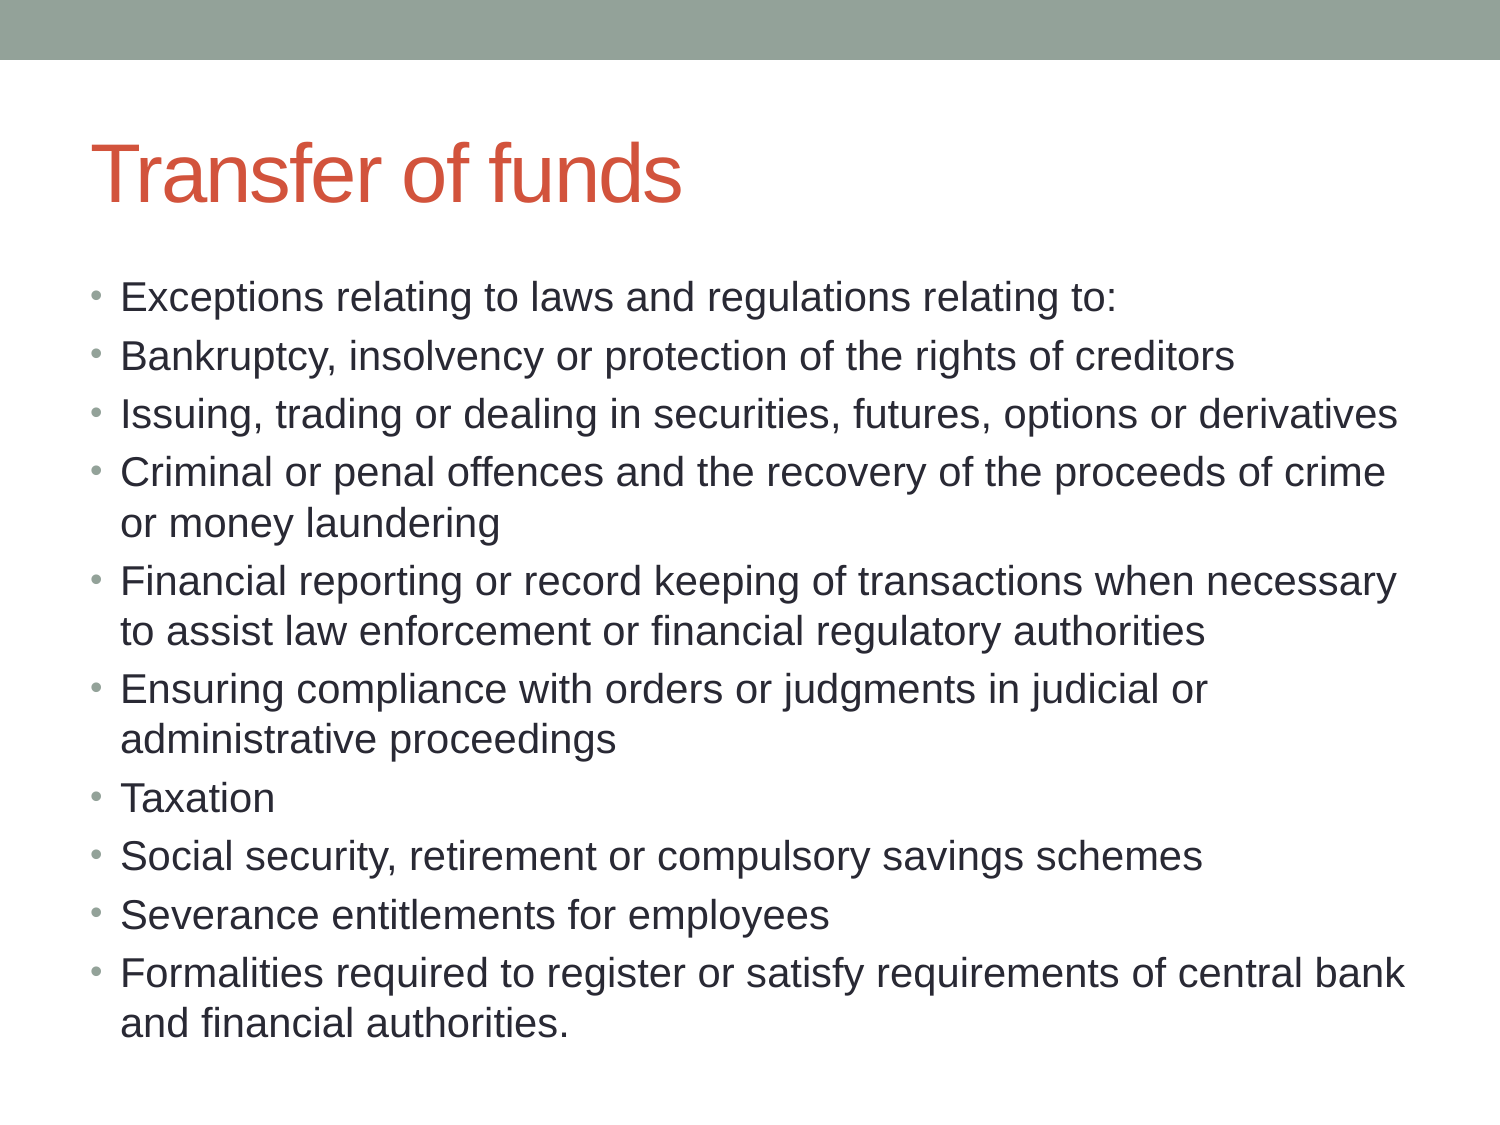

# Transfer of funds
Exceptions relating to laws and regulations relating to:
Bankruptcy, insolvency or protection of the rights of creditors
Issuing, trading or dealing in securities, futures, options or derivatives
Criminal or penal offences and the recovery of the proceeds of crime or money laundering
Financial reporting or record keeping of transactions when necessary to assist law enforcement or financial regulatory authorities
Ensuring compliance with orders or judgments in judicial or administrative proceedings
Taxation
Social security, retirement or compulsory savings schemes
Severance entitlements for employees
Formalities required to register or satisfy requirements of central bank and financial authorities.